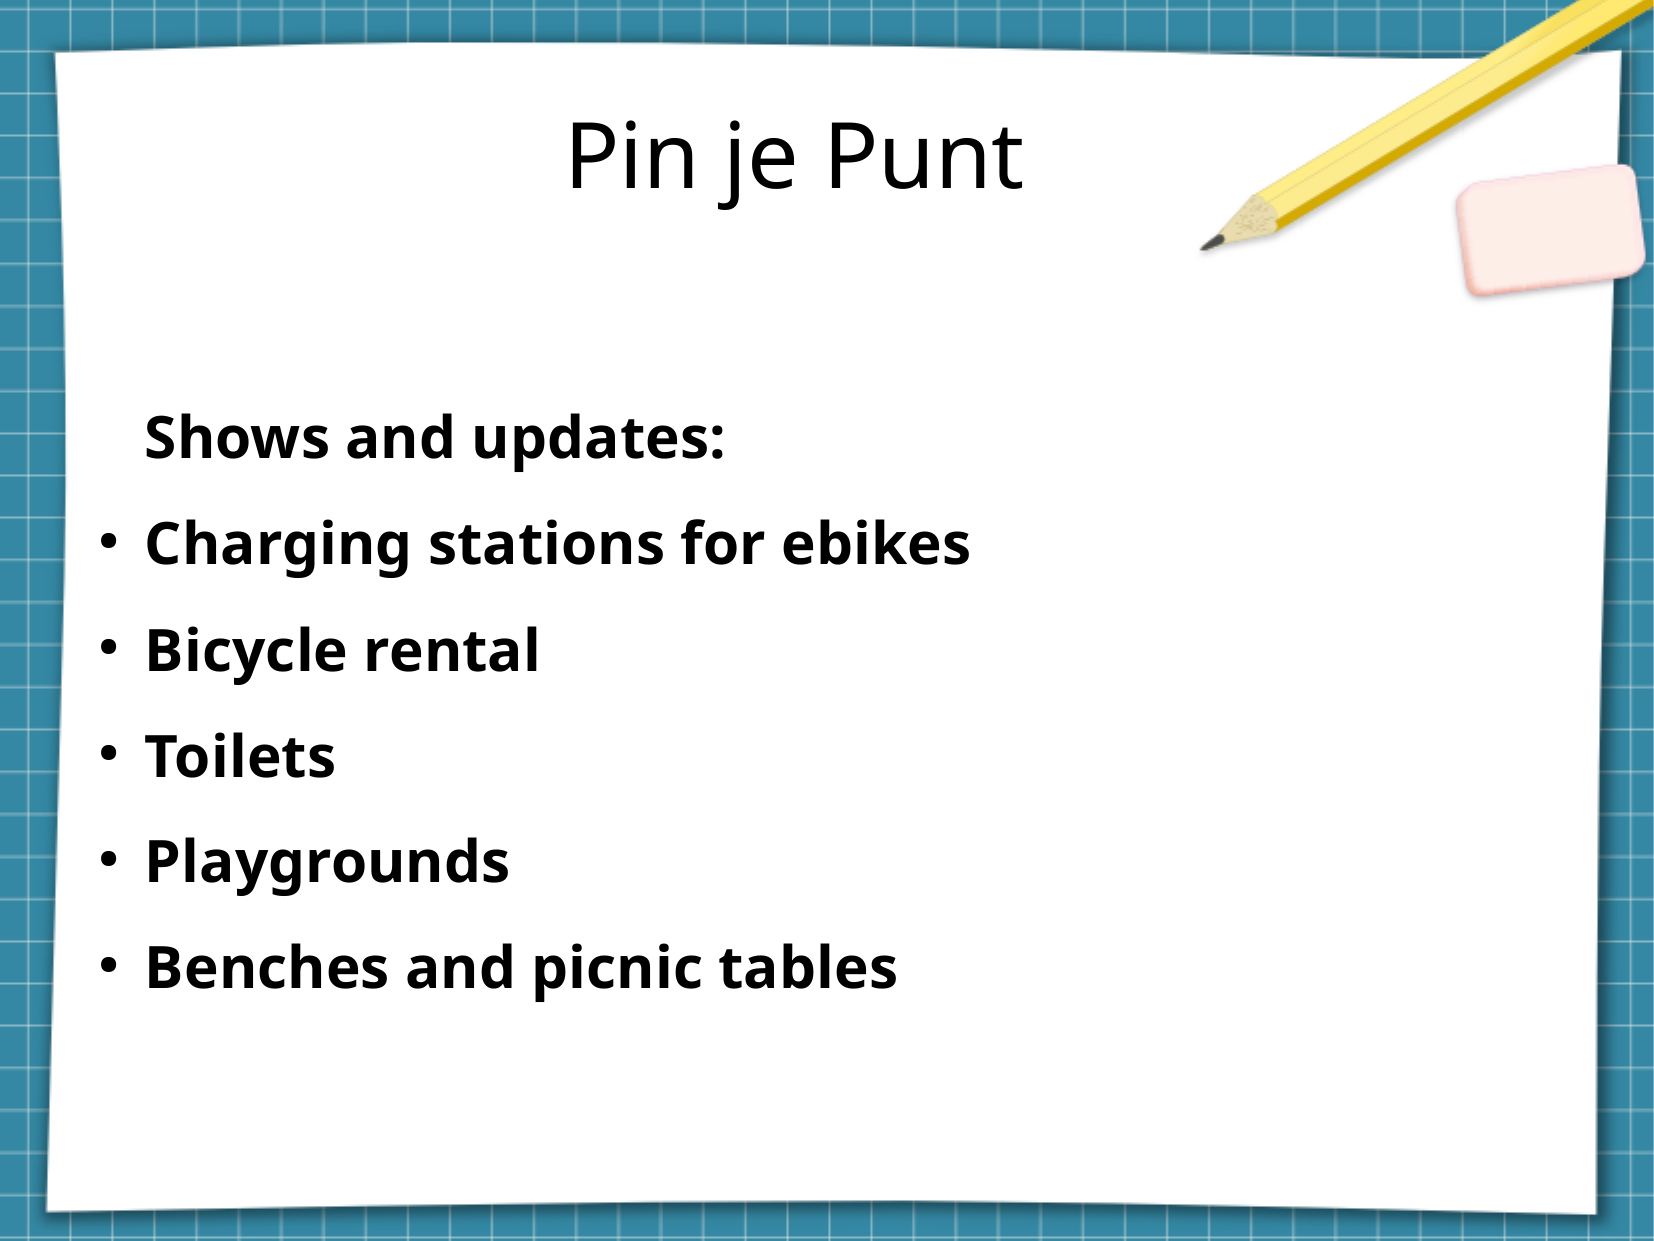

# Pin je Punt
Shows and updates:
Charging stations for ebikes
Bicycle rental
Toilets
Playgrounds
Benches and picnic tables